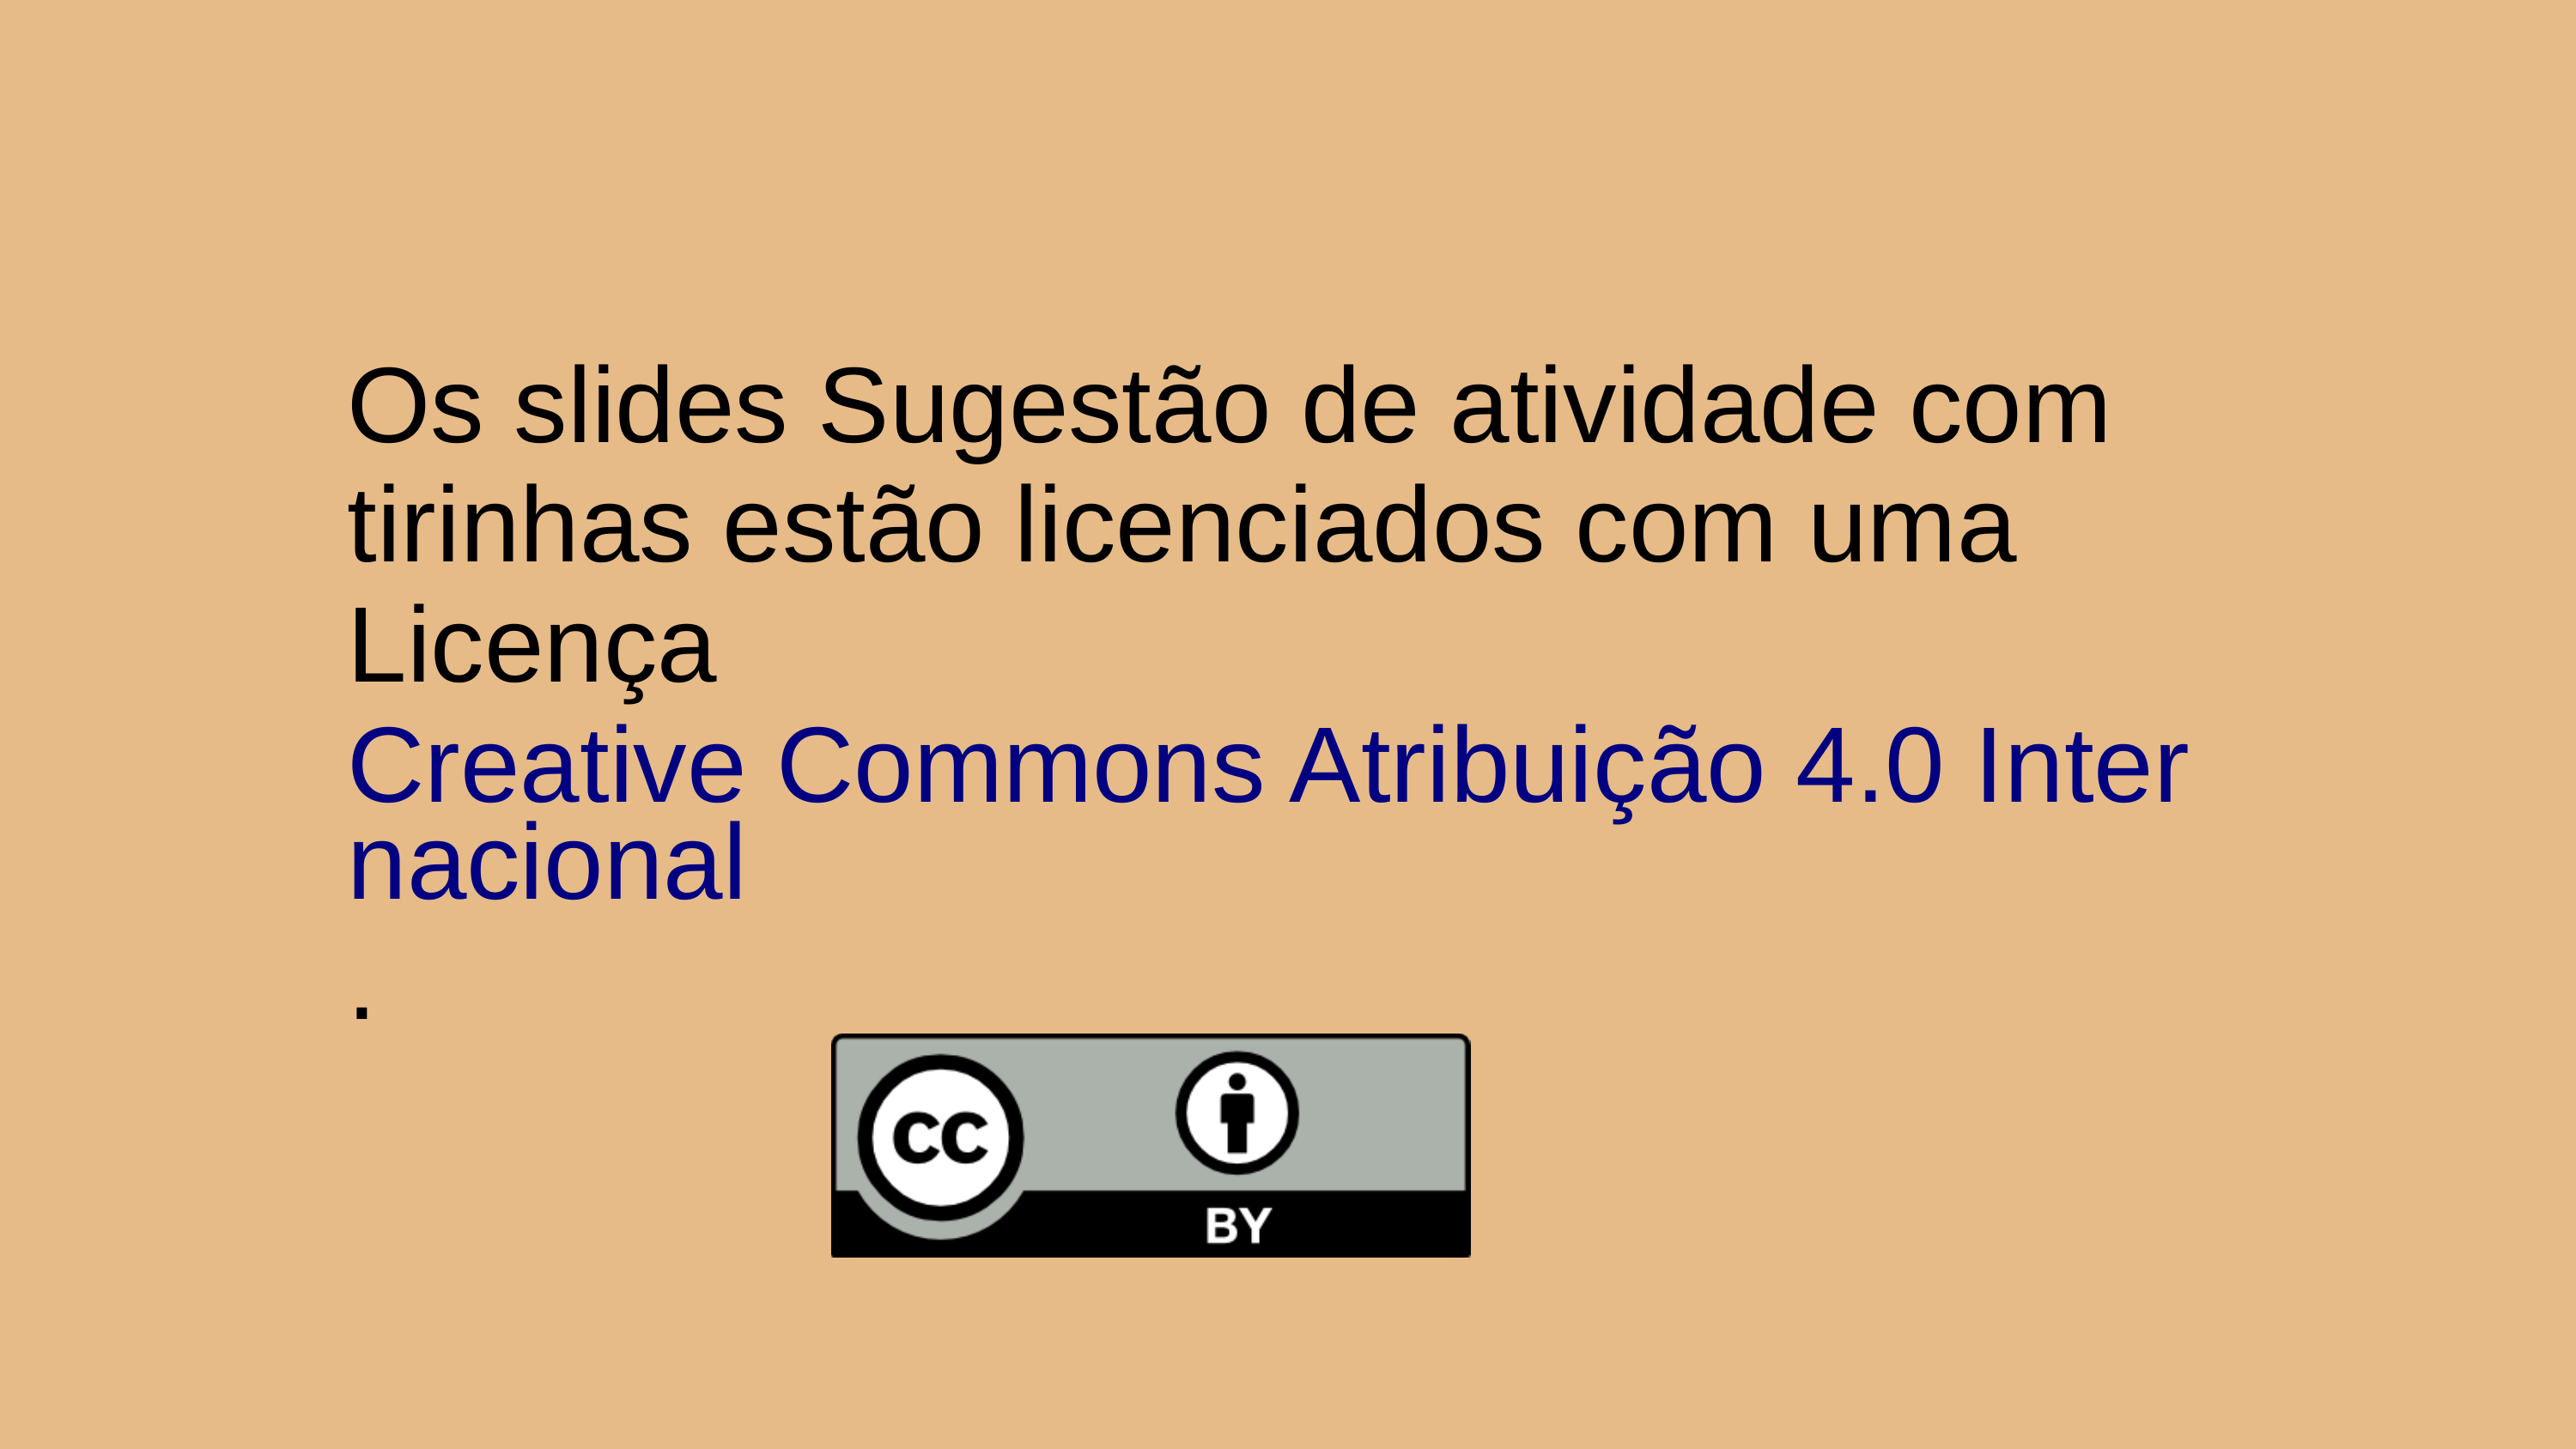

Os slides Sugestão de atividade com tirinhas estão licenciados com uma Licença Creative Commons Atribuição 4.0 Internacional.